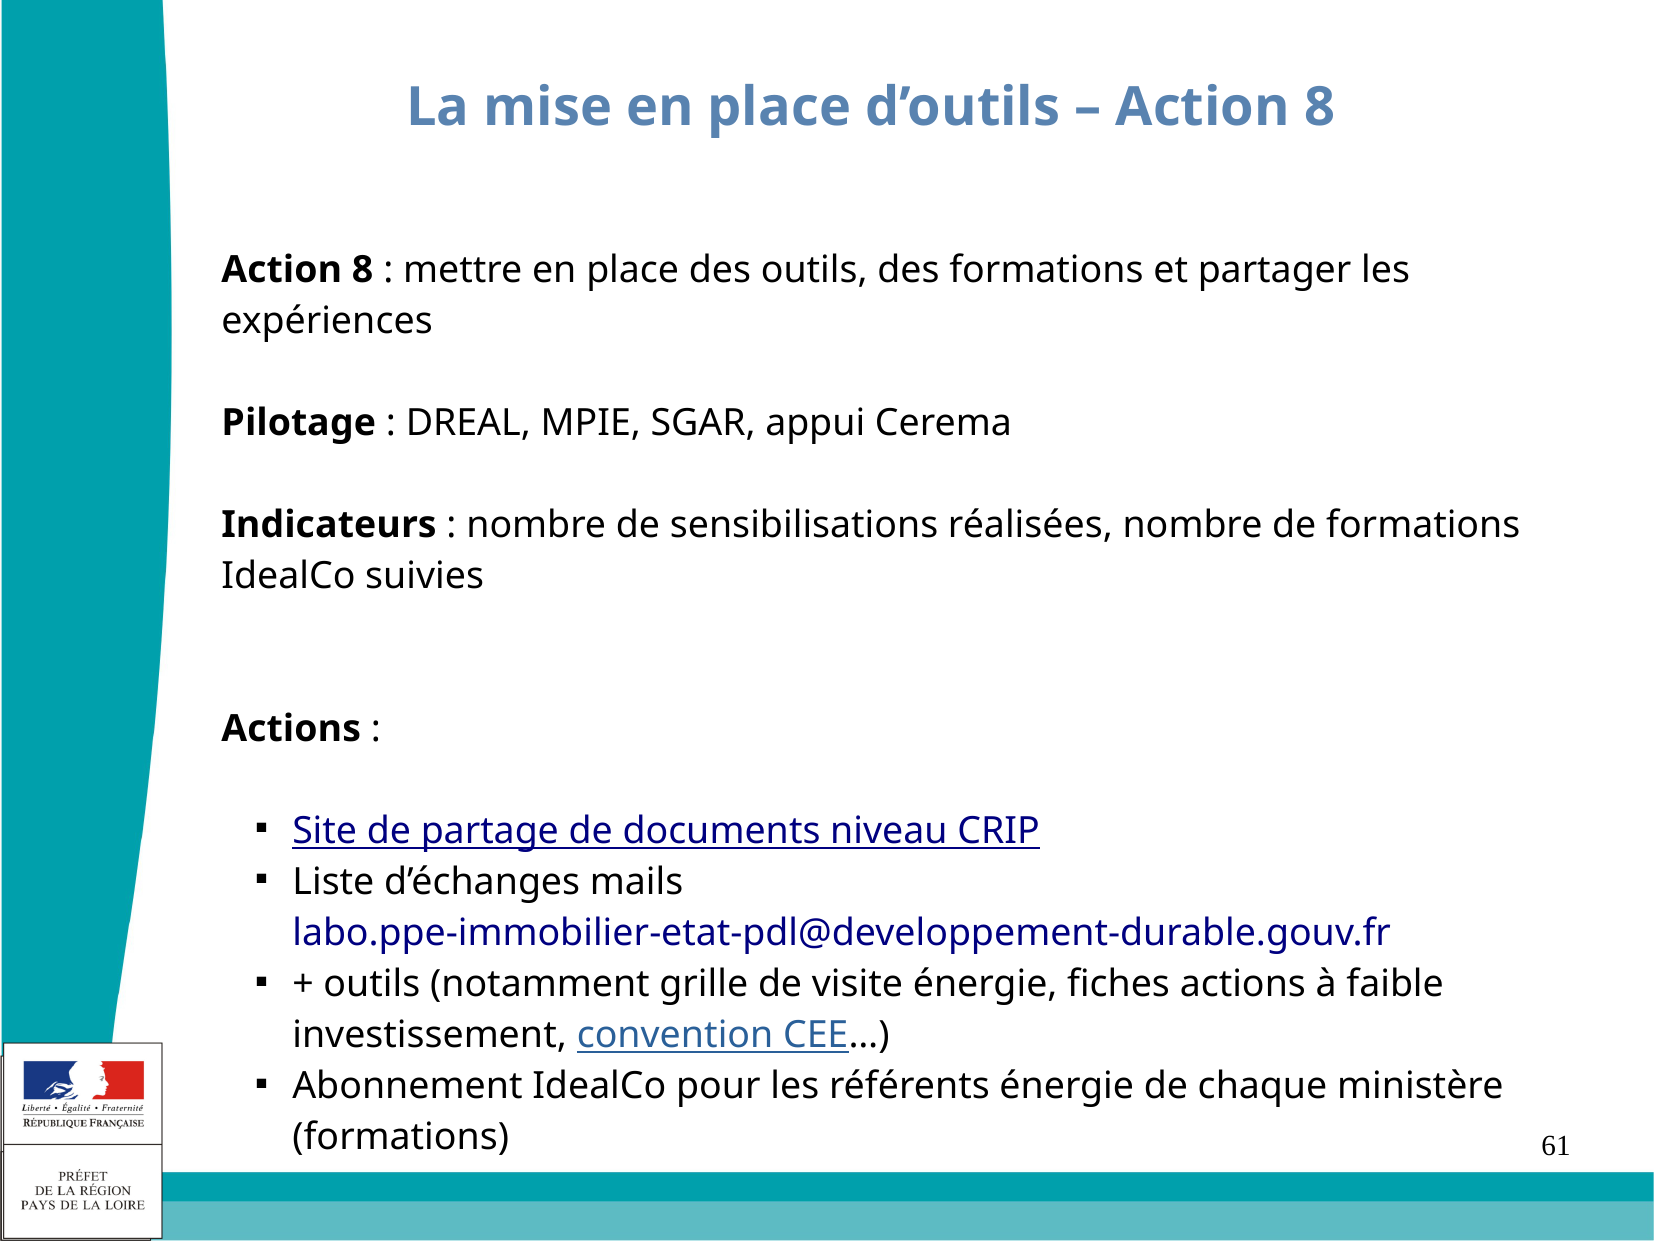

La mise en place d’outils – Action 8
Action 8 : mettre en place des outils, des formations et partager les expériences
Pilotage : DREAL, MPIE, SGAR, appui Cerema
Indicateurs : nombre de sensibilisations réalisées, nombre de formations IdealCo suivies
Actions :
Site de partage de documents niveau CRIP
Liste d’échanges mails labo.ppe-immobilier-etat-pdl@developpement-durable.gouv.fr
+ outils (notamment grille de visite énergie, fiches actions à faible investissement, convention CEE…)
Abonnement IdealCo pour les référents énergie de chaque ministère (formations)
61